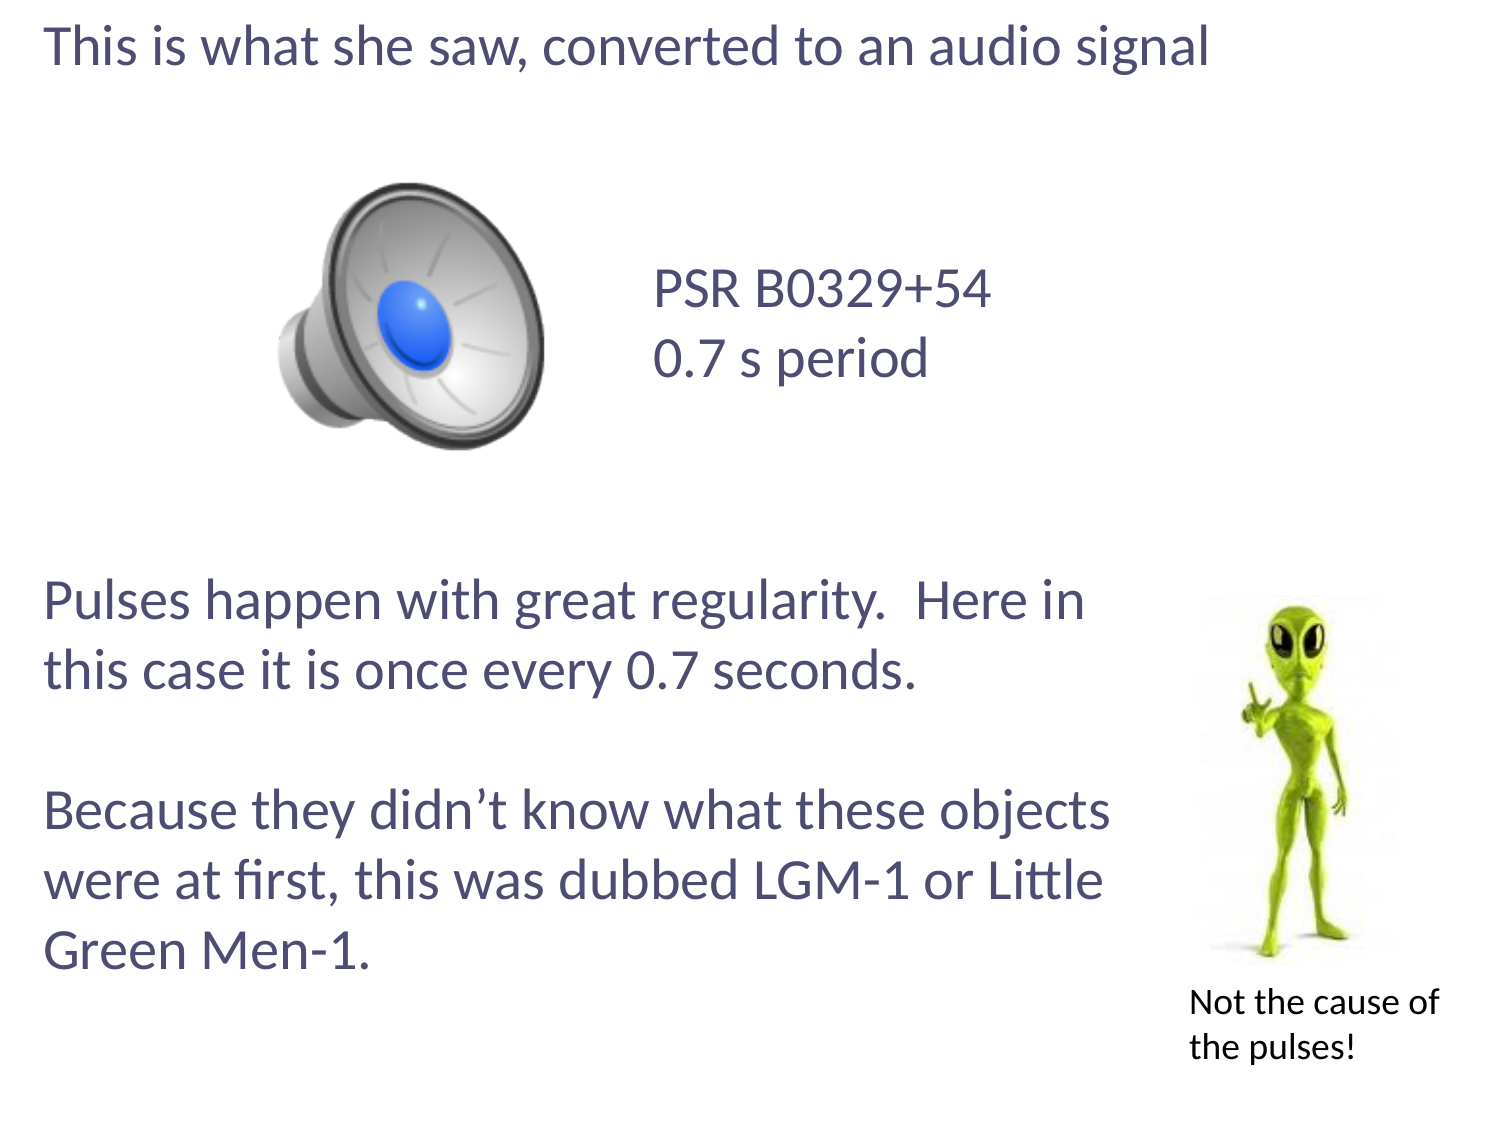

This is what she saw, converted to an audio signal
PSR B0329+54
0.7 s period
Pulses happen with great regularity. Here in this case it is once every 0.7 seconds.
Because they didn’t know what these objects were at first, this was dubbed LGM-1 or Little Green Men-1.
Not the cause of the pulses!